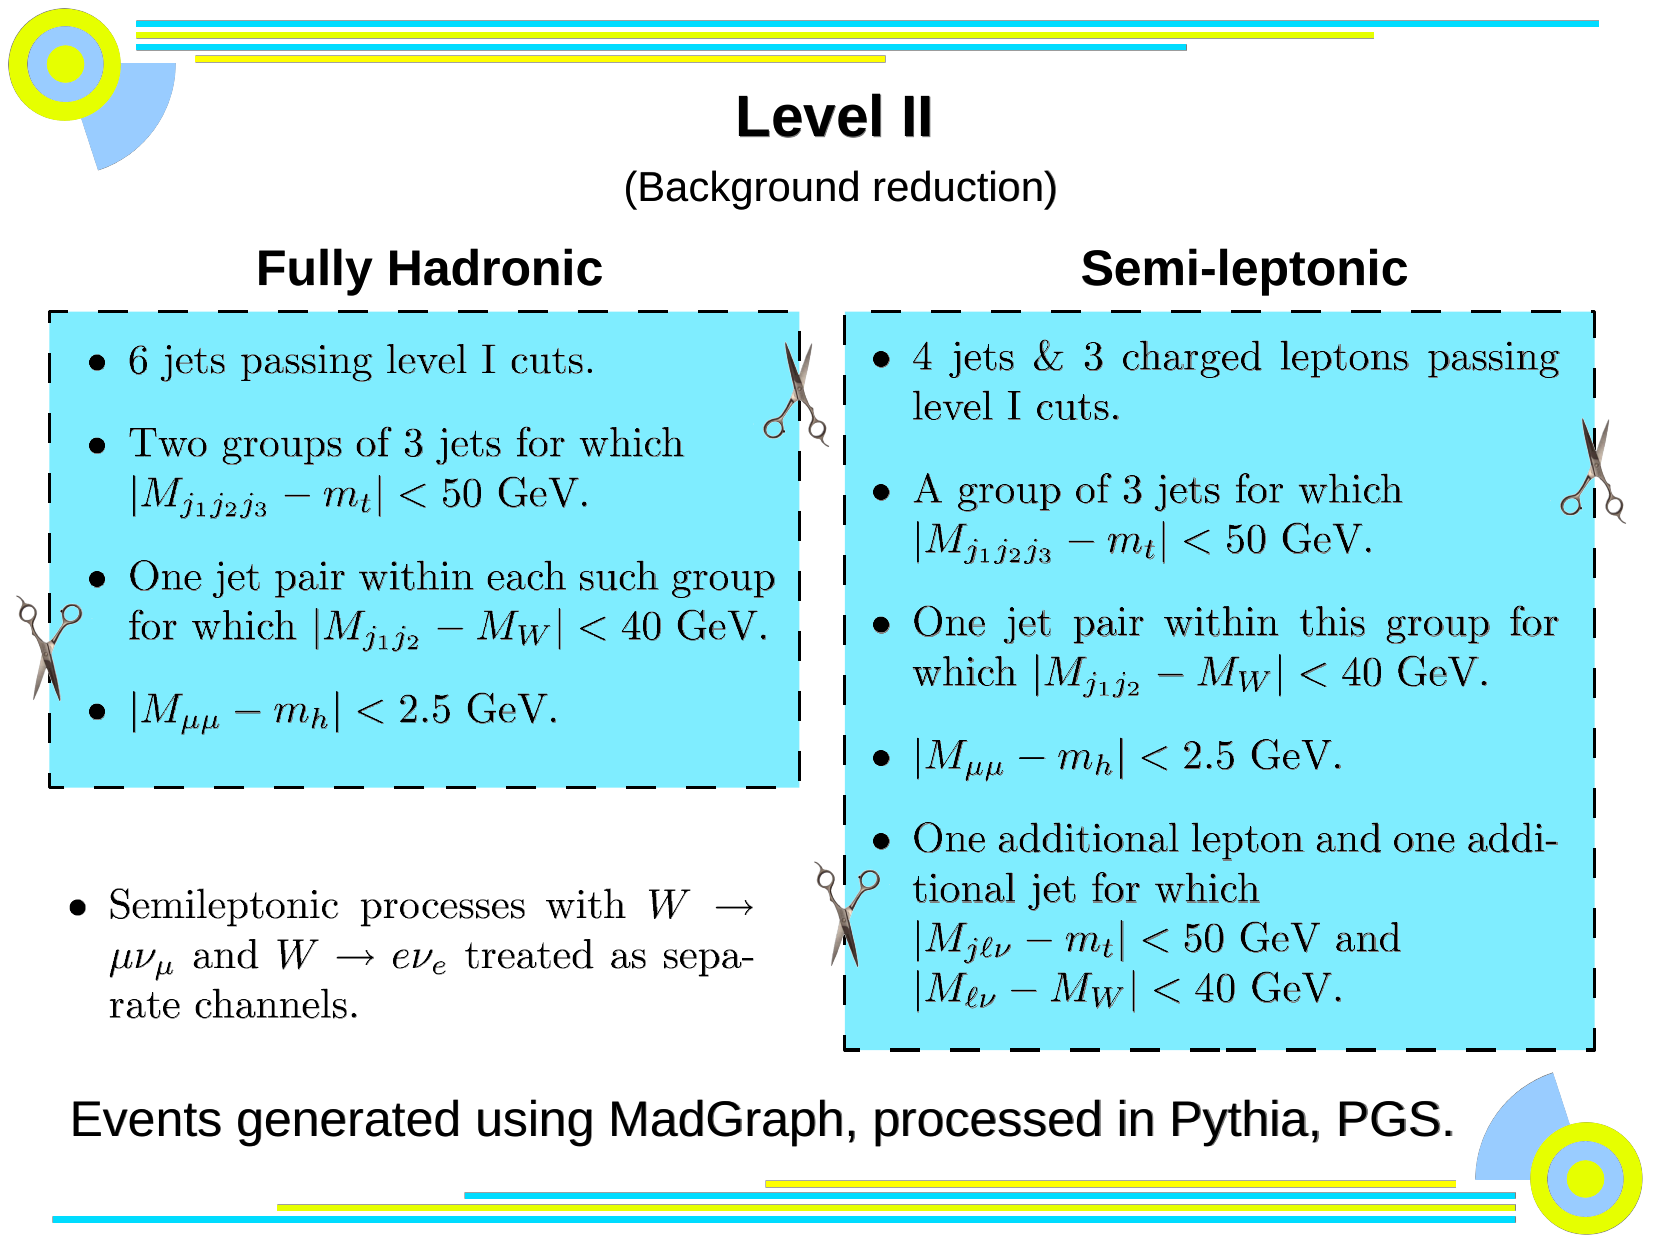

Level II
(Background reduction)
Fully Hadronic
Semi-leptonic
Events generated using MadGraph, processed in Pythia, PGS.